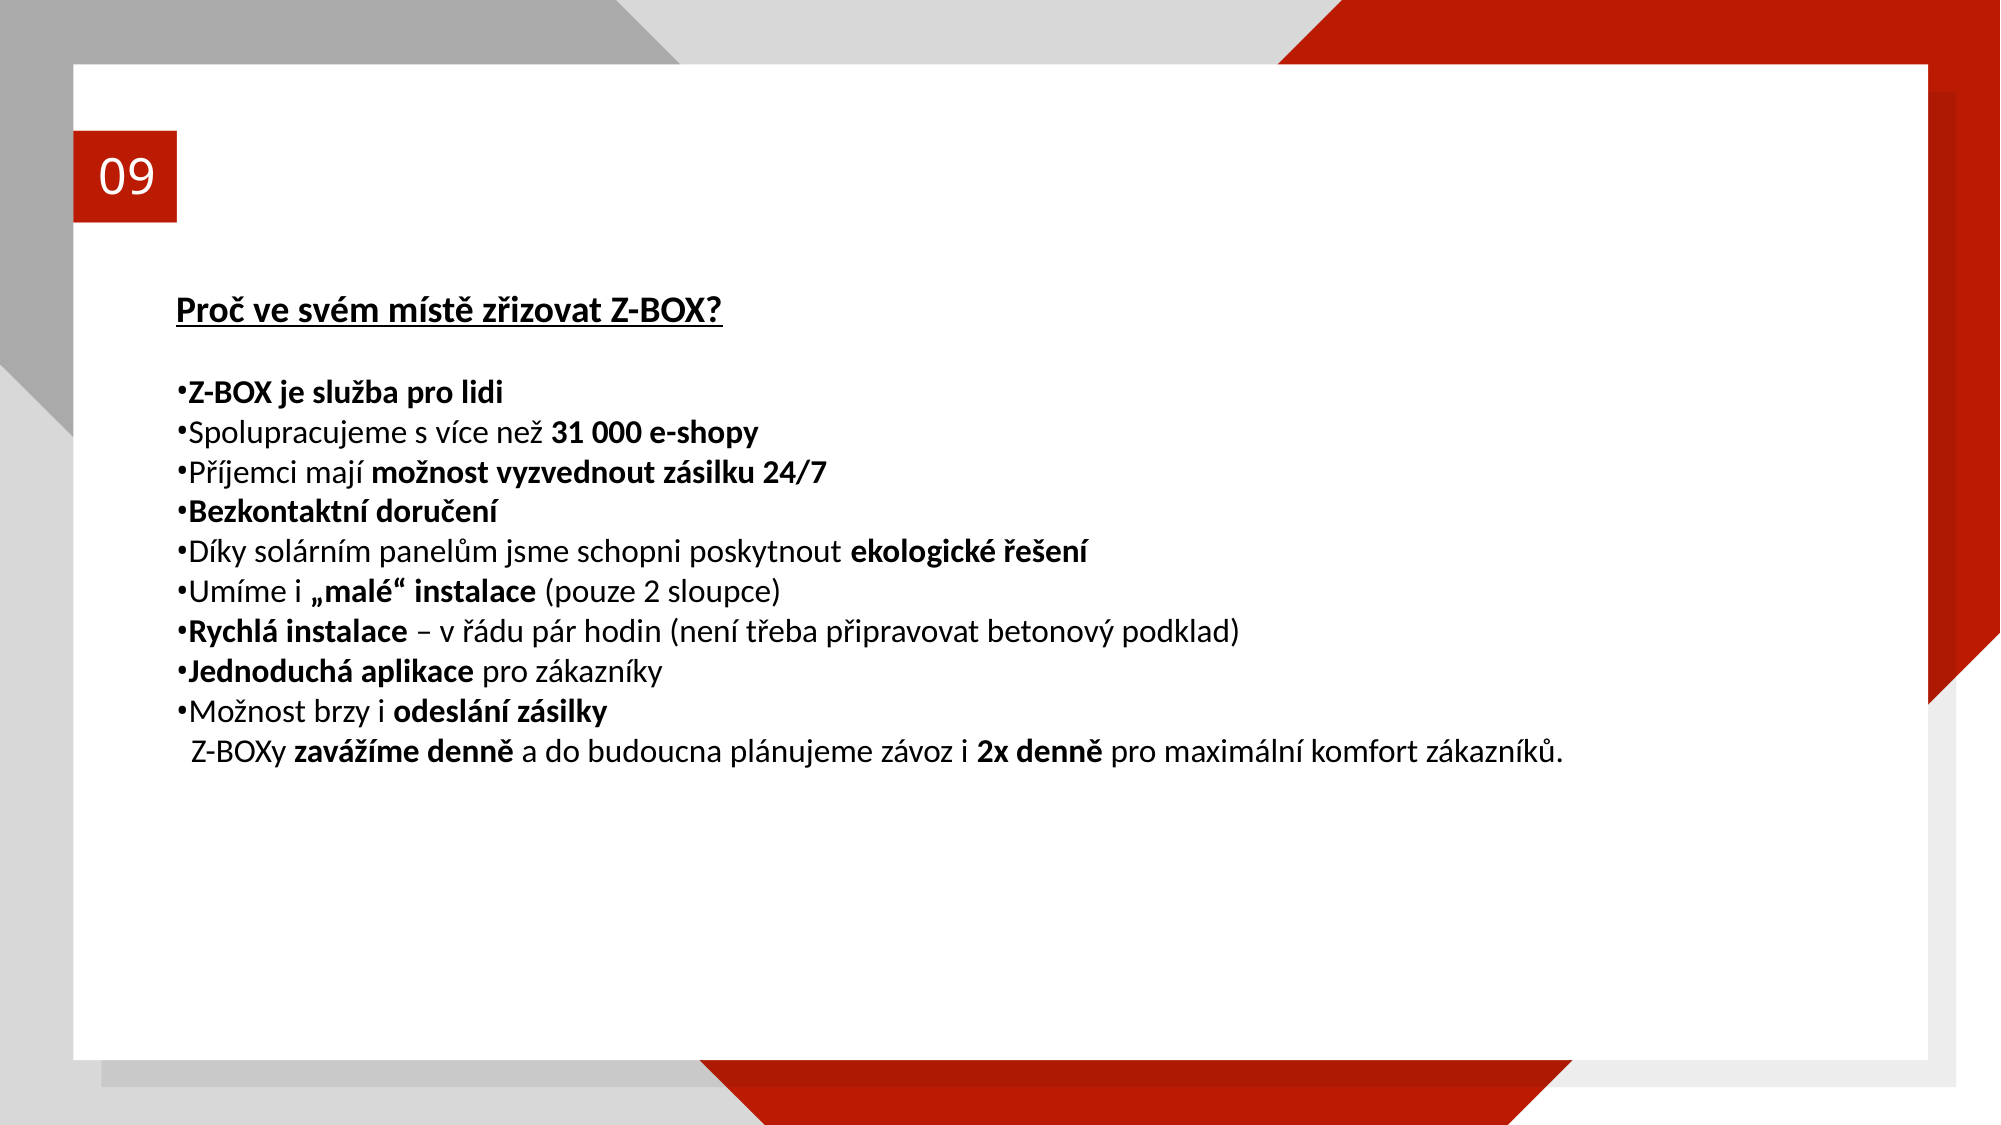

09
Proč ve svém místě zřizovat Z-BOX?
Z-BOX je služba pro lidi
Spolupracujeme s více než 31 000 e-shopy
Příjemci mají možnost vyzvednout zásilku 24/7
Bezkontaktní doručení
Díky solárním panelům jsme schopni poskytnout ekologické řešení
Umíme i „malé“ instalace (pouze 2 sloupce)
Rychlá instalace – v řádu pár hodin (není třeba připravovat betonový podklad)
Jednoduchá aplikace pro zákazníky
Možnost brzy i odeslání zásilky
 Z-BOXy zavážíme denně a do budoucna plánujeme závoz i 2x denně pro maximální komfort zákazníků.